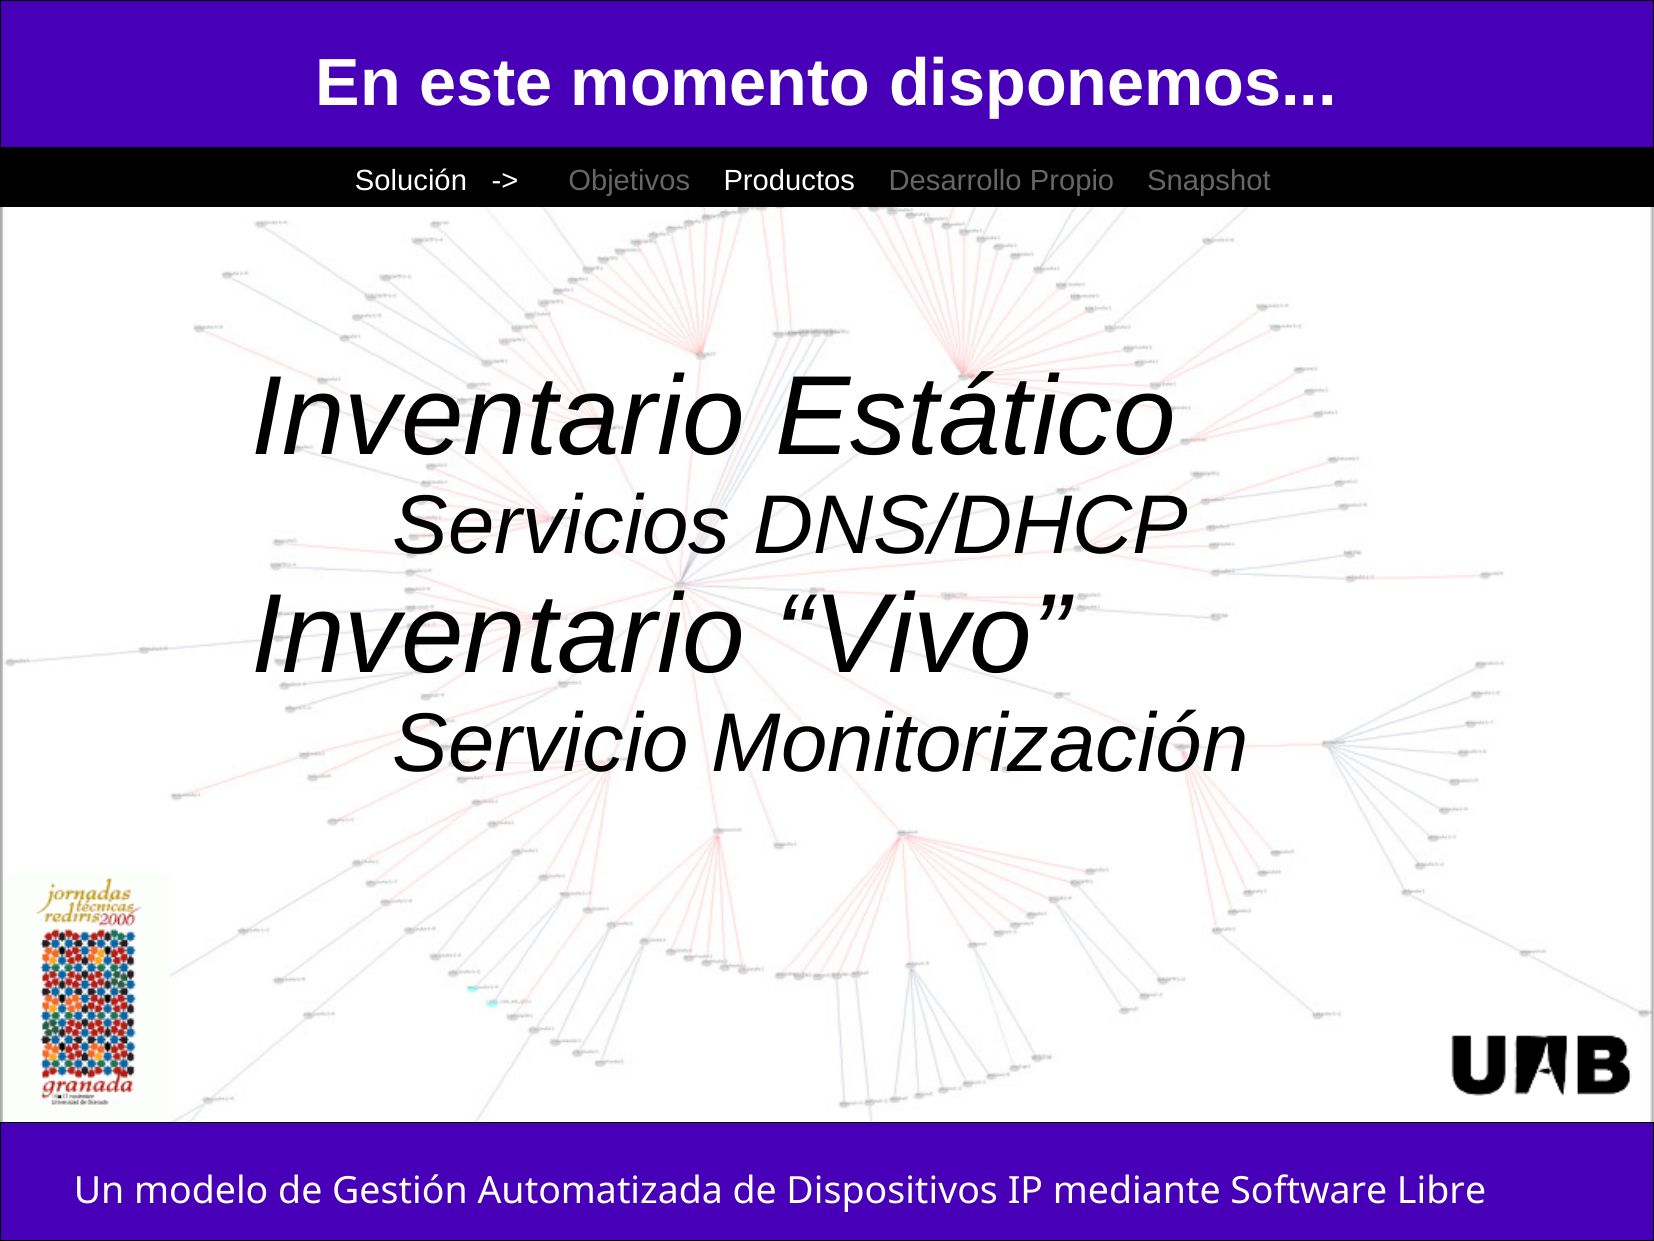

# En este momento disponemos...
 Solución -> Objetivos Productos Desarrollo Propio Snapshot
Inventario Estático
Servicios DNS/DHCP
Inventario “Vivo”
Servicio Monitorización